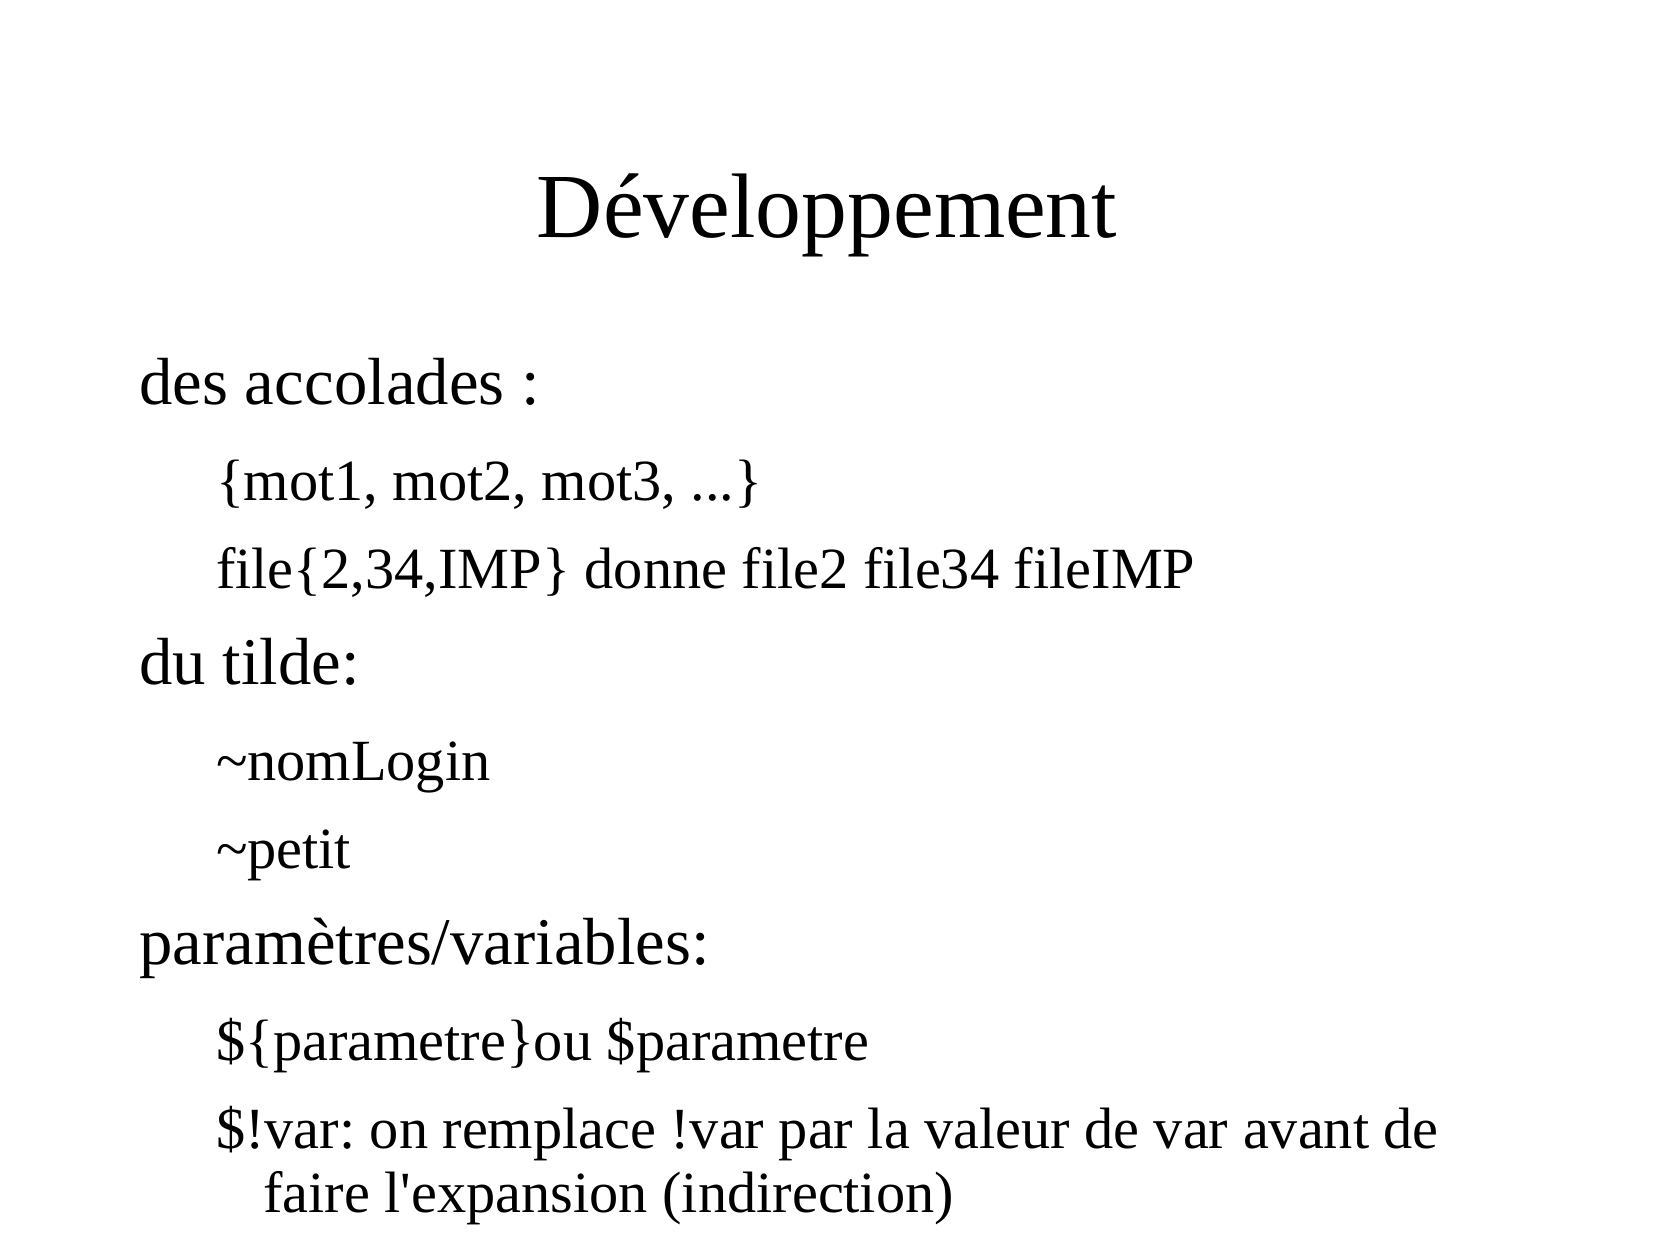

# Développement
des accolades :
{mot1, mot2, mot3, ...}
file{2,34,IMP} donne file2 file34 fileIMP
du tilde:
~nomLogin
~petit
paramètres/variables:
${parametre}ou $parametre
$!var: on remplace !var par la valeur de var avant de faire l'expansion (indirection)